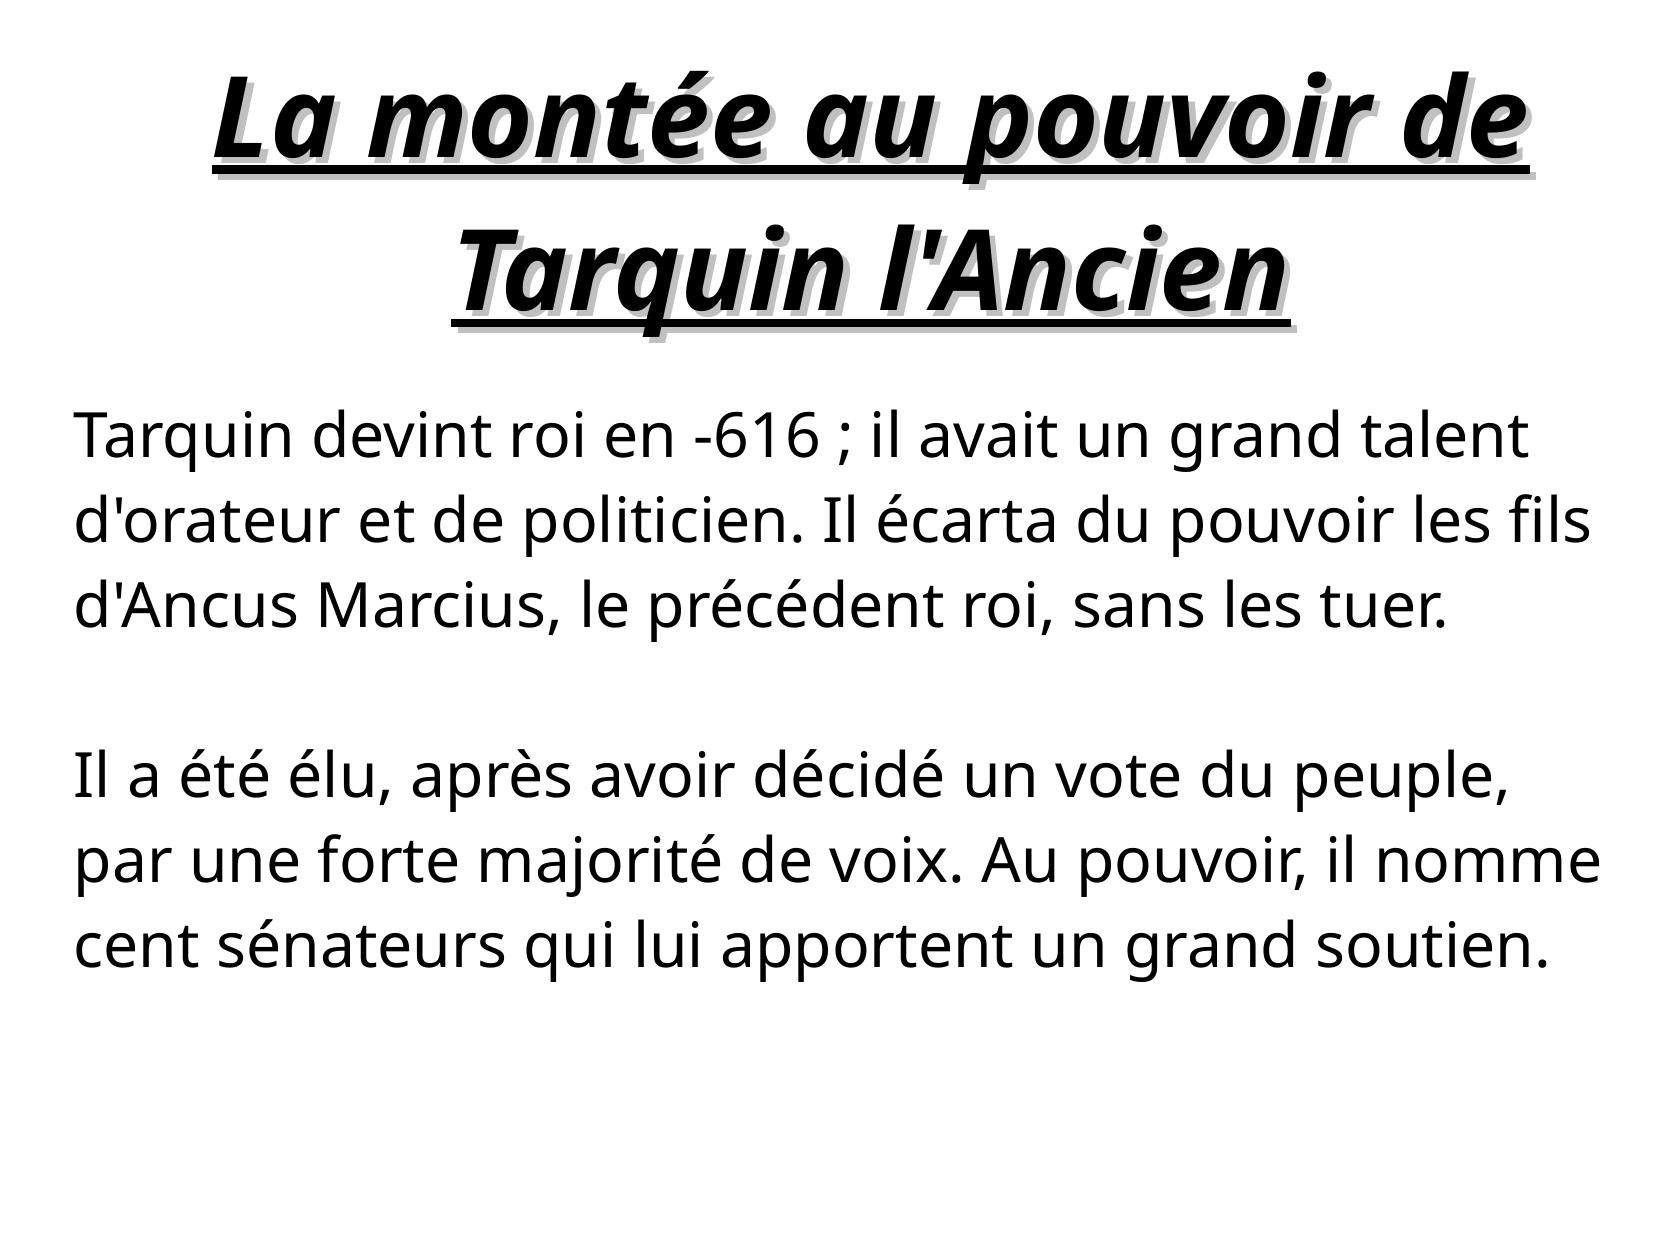

La montée au pouvoir de Tarquin l'Ancien
Tarquin devint roi en -616 ; il avait un grand talent d'orateur et de politicien. Il écarta du pouvoir les fils d'Ancus Marcius, le précédent roi, sans les tuer.
Il a été élu, après avoir décidé un vote du peuple, par une forte majorité de voix. Au pouvoir, il nomme cent sénateurs qui lui apportent un grand soutien.